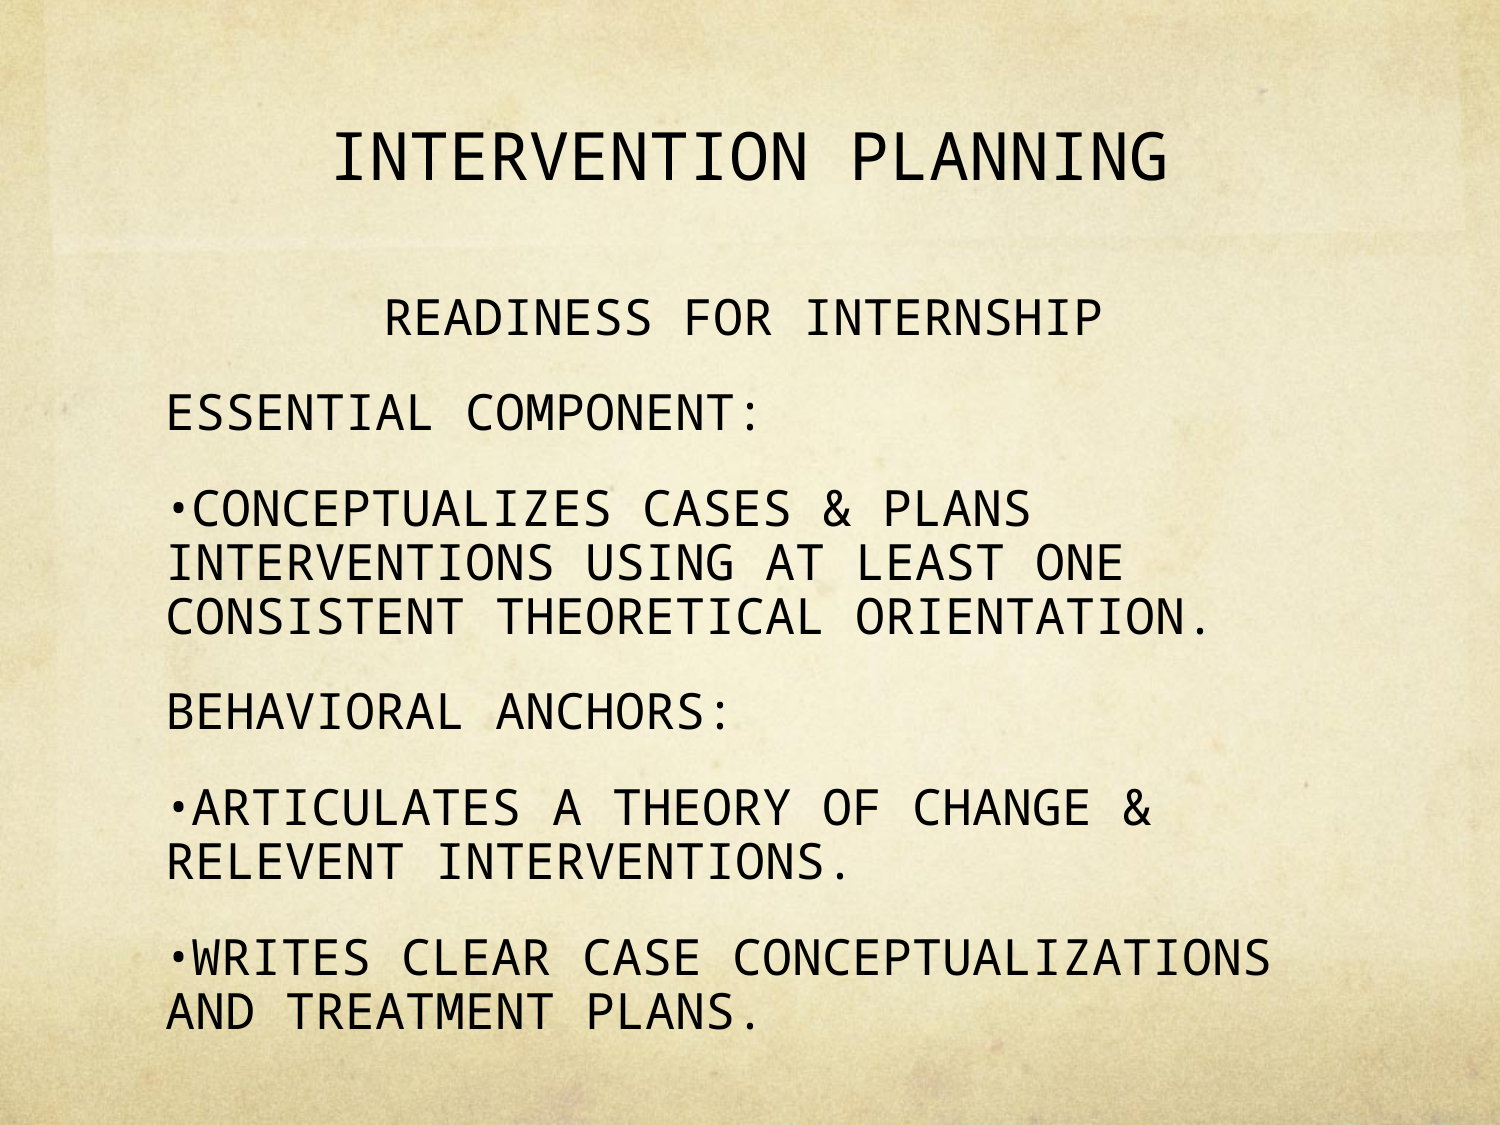

# INTERVENTION PLANNING
READINESS FOR INTERNSHIP
ESSENTIAL COMPONENT:
CONCEPTUALIZES CASES & PLANS INTERVENTIONS USING AT LEAST ONE CONSISTENT THEORETICAL ORIENTATION.
BEHAVIORAL ANCHORS:
ARTICULATES A THEORY OF CHANGE & RELEVENT INTERVENTIONS.
WRITES CLEAR CASE CONCEPTUALIZATIONS AND TREATMENT PLANS.